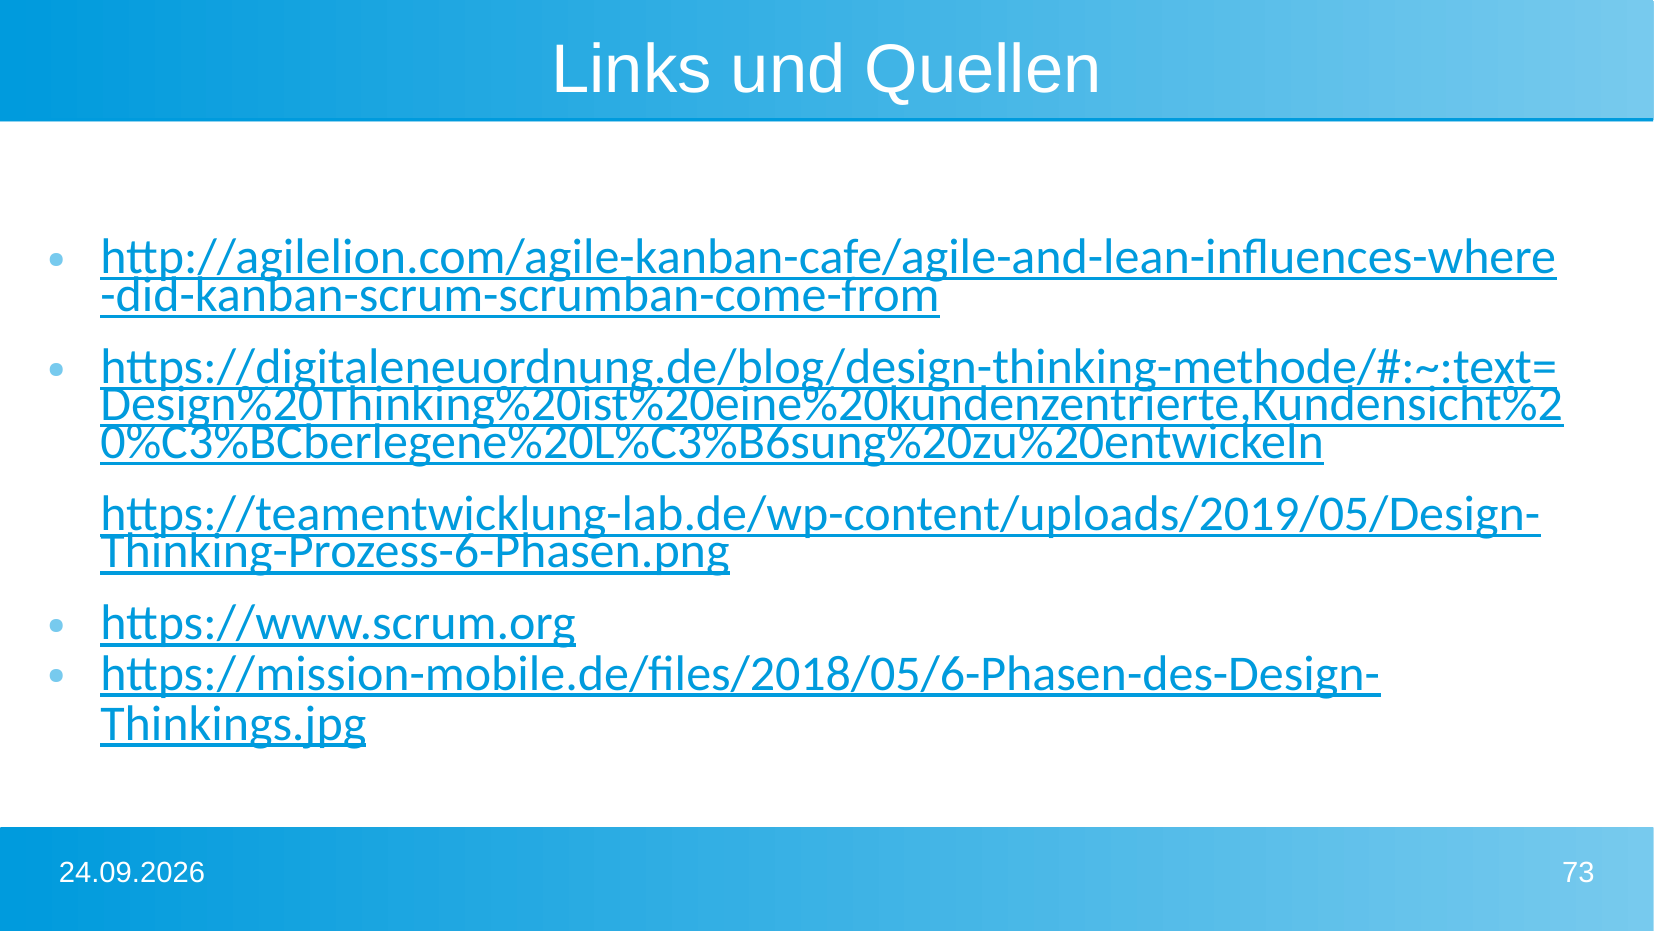

# Links und Quellen
http://agilelion.com/agile-kanban-cafe/agile-and-lean-influences-where-did-kanban-scrum-scrumban-come-from
https://digitaleneuordnung.de/blog/design-thinking-methode/#:~:text=Design%20Thinking%20ist%20eine%20kundenzentrierte,Kundensicht%20%C3%BCberlegene%20L%C3%B6sung%20zu%20entwickeln
https://teamentwicklung-lab.de/wp-content/uploads/2019/05/Design-Thinking-Prozess-6-Phasen.png
https://www.scrum.org
https://mission-mobile.de/files/2018/05/6-Phasen-des-Design-Thinkings.jpg
73